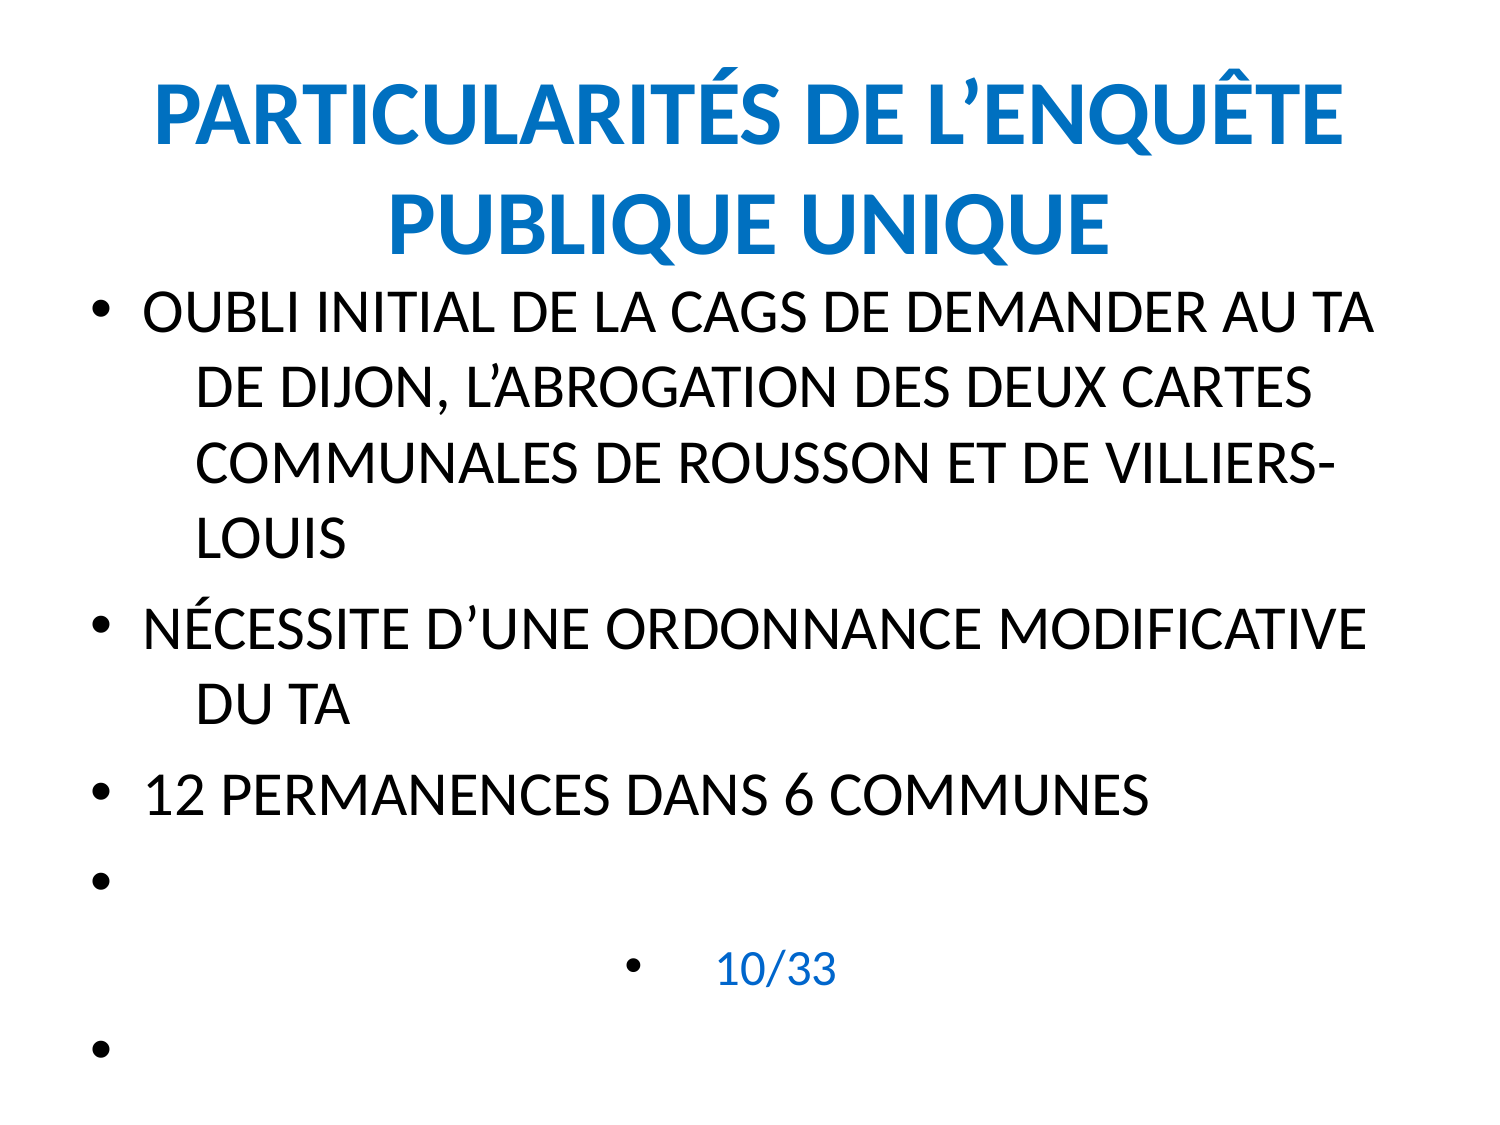

# PARTICULARITÉS DE L’ENQUÊTE PUBLIQUE UNIQUE
OUBLI INITIAL DE LA CAGS DE DEMANDER AU TA DE DIJON, L’ABROGATION DES DEUX CARTES COMMUNALES DE ROUSSON ET DE VILLIERS-LOUIS
NÉCESSITE D’UNE ORDONNANCE MODIFICATIVE DU TA
12 PERMANENCES DANS 6 COMMUNES
10/33